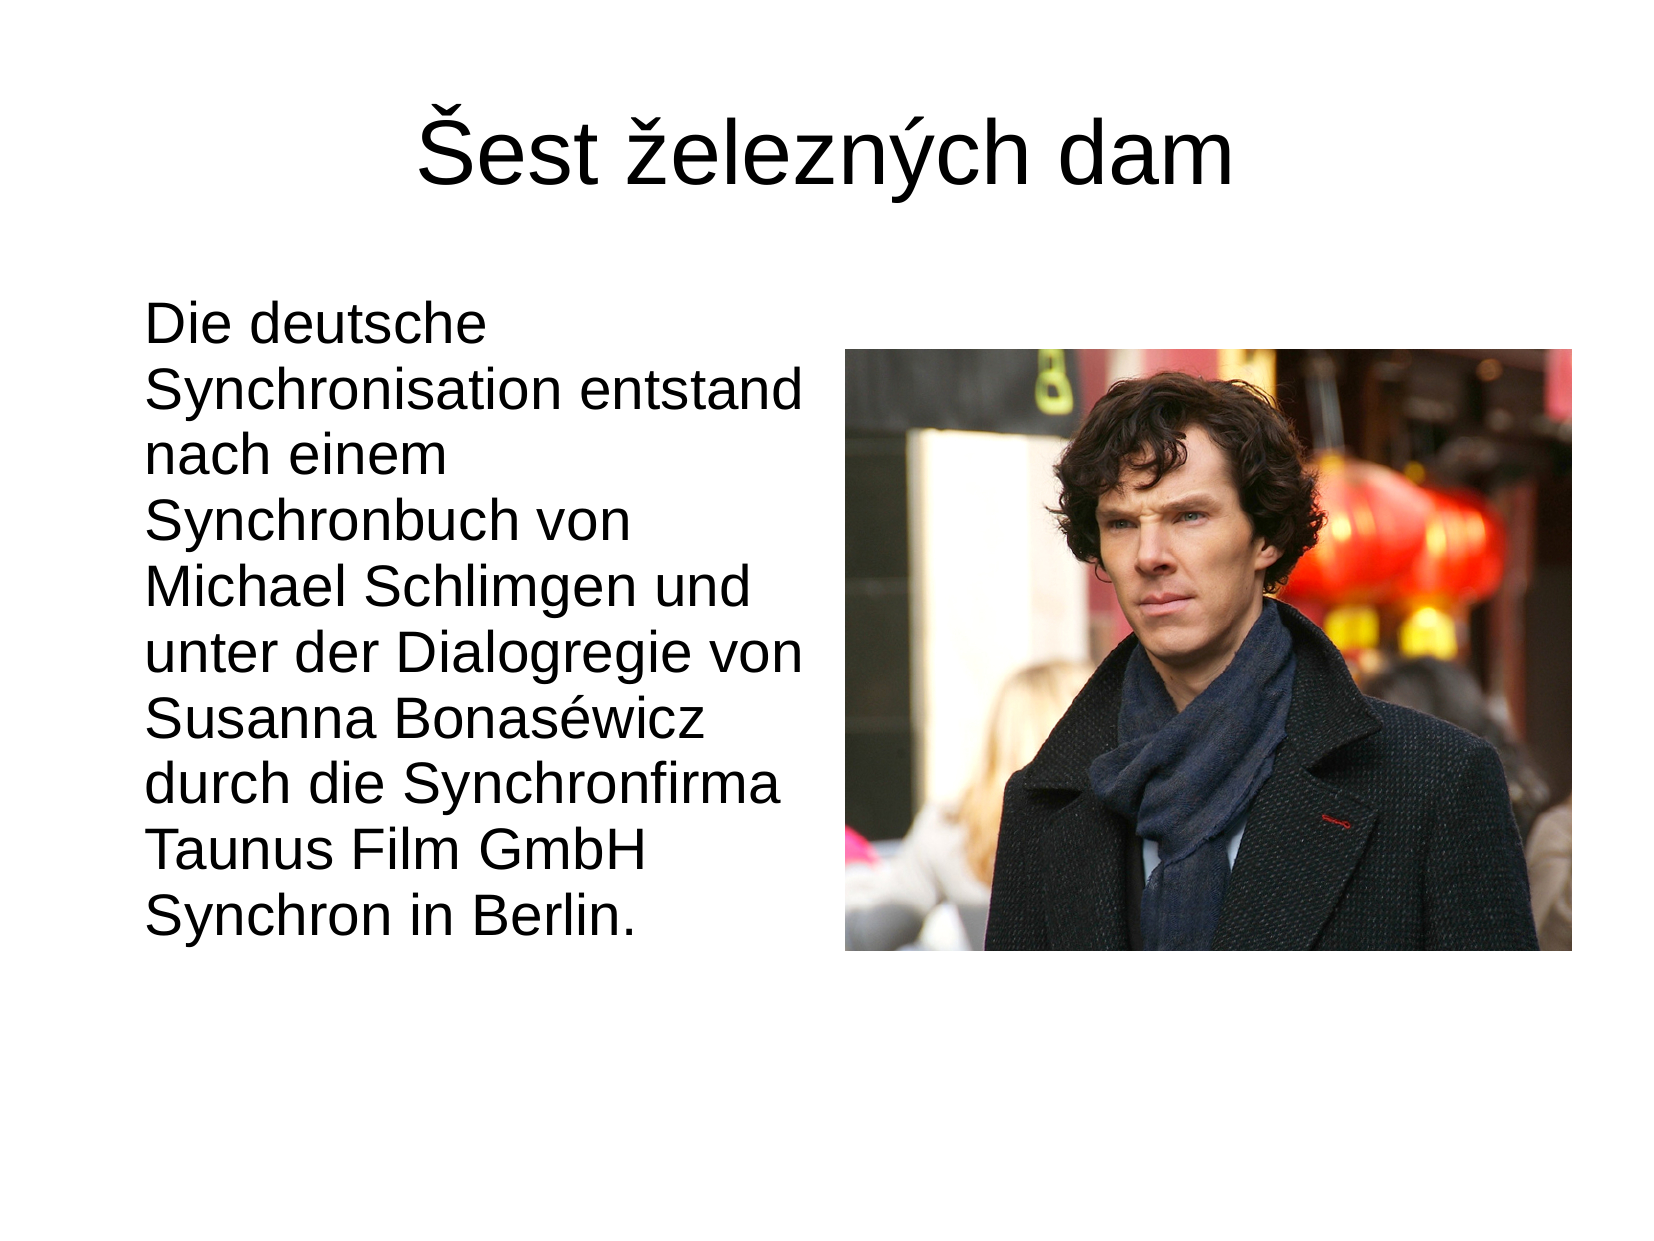

# Šest železných dam
Die deutsche Synchronisation entstand nach einem Synchronbuch von Michael Schlimgen und unter der Dialogregie von Susanna Bonaséwicz durch die Synchronfirma Taunus Film GmbH Synchron in Berlin.